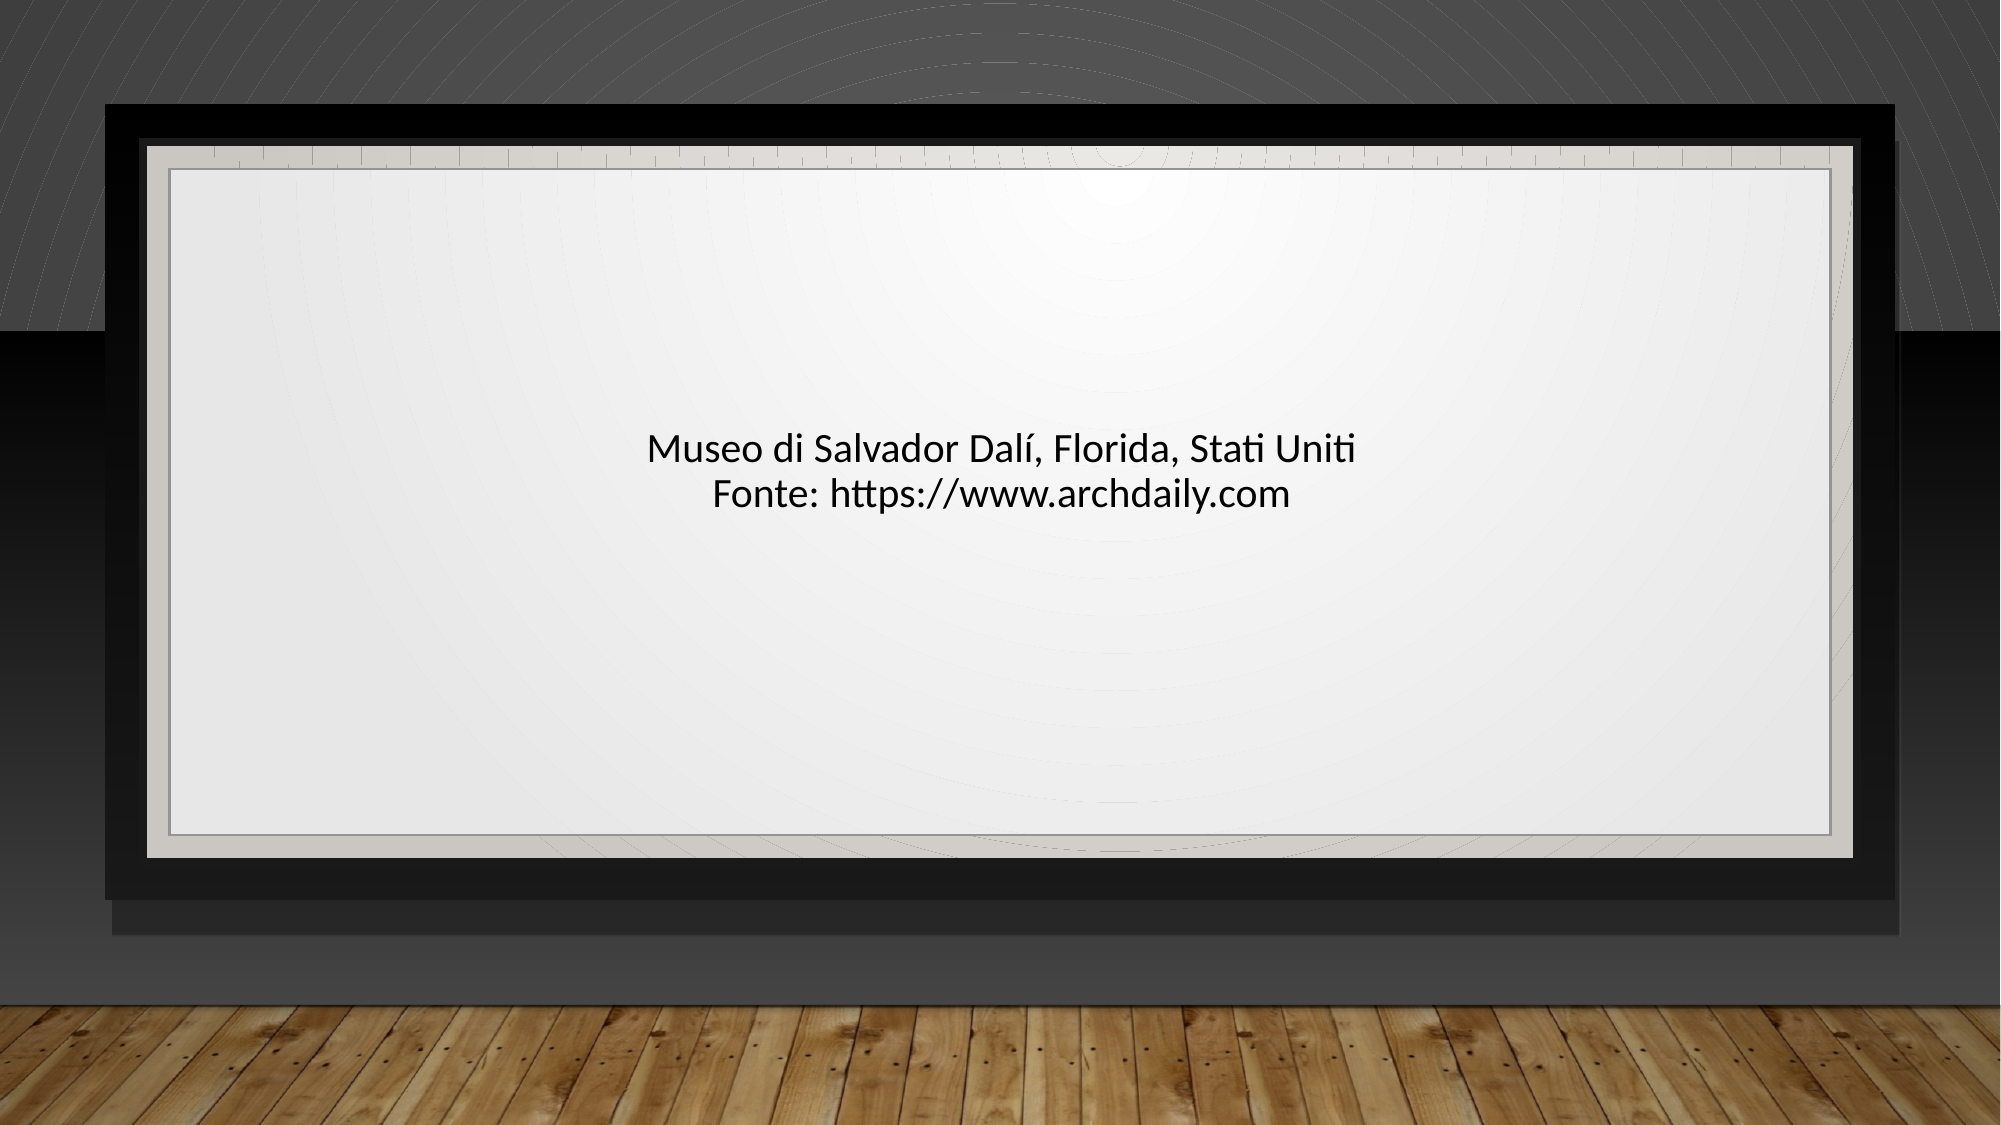

# Museo di Salvador Dalí, Florida, Stati Uniti Fonte: https://www.archdaily.com